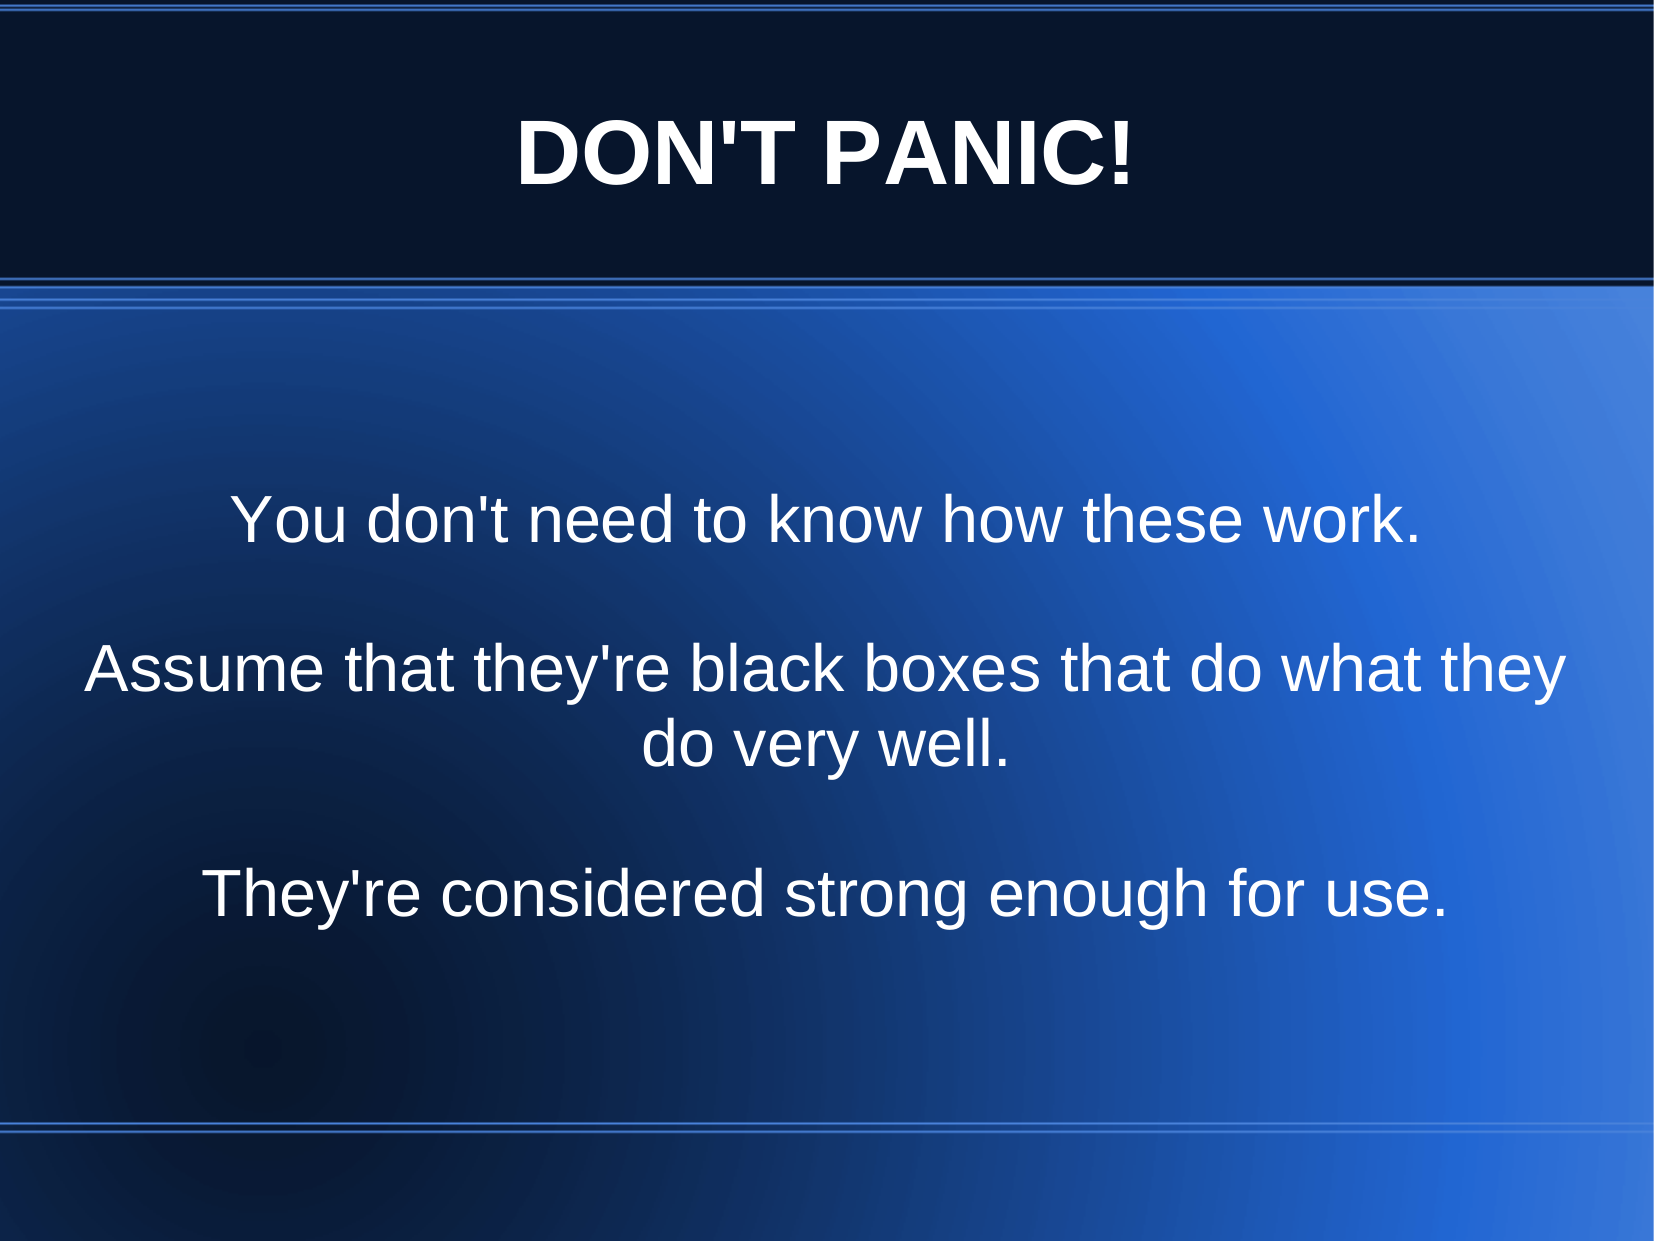

# DON'T PANIC!
You don't need to know how these work.
Assume that they're black boxes that do what they do very well.
They're considered strong enough for use.